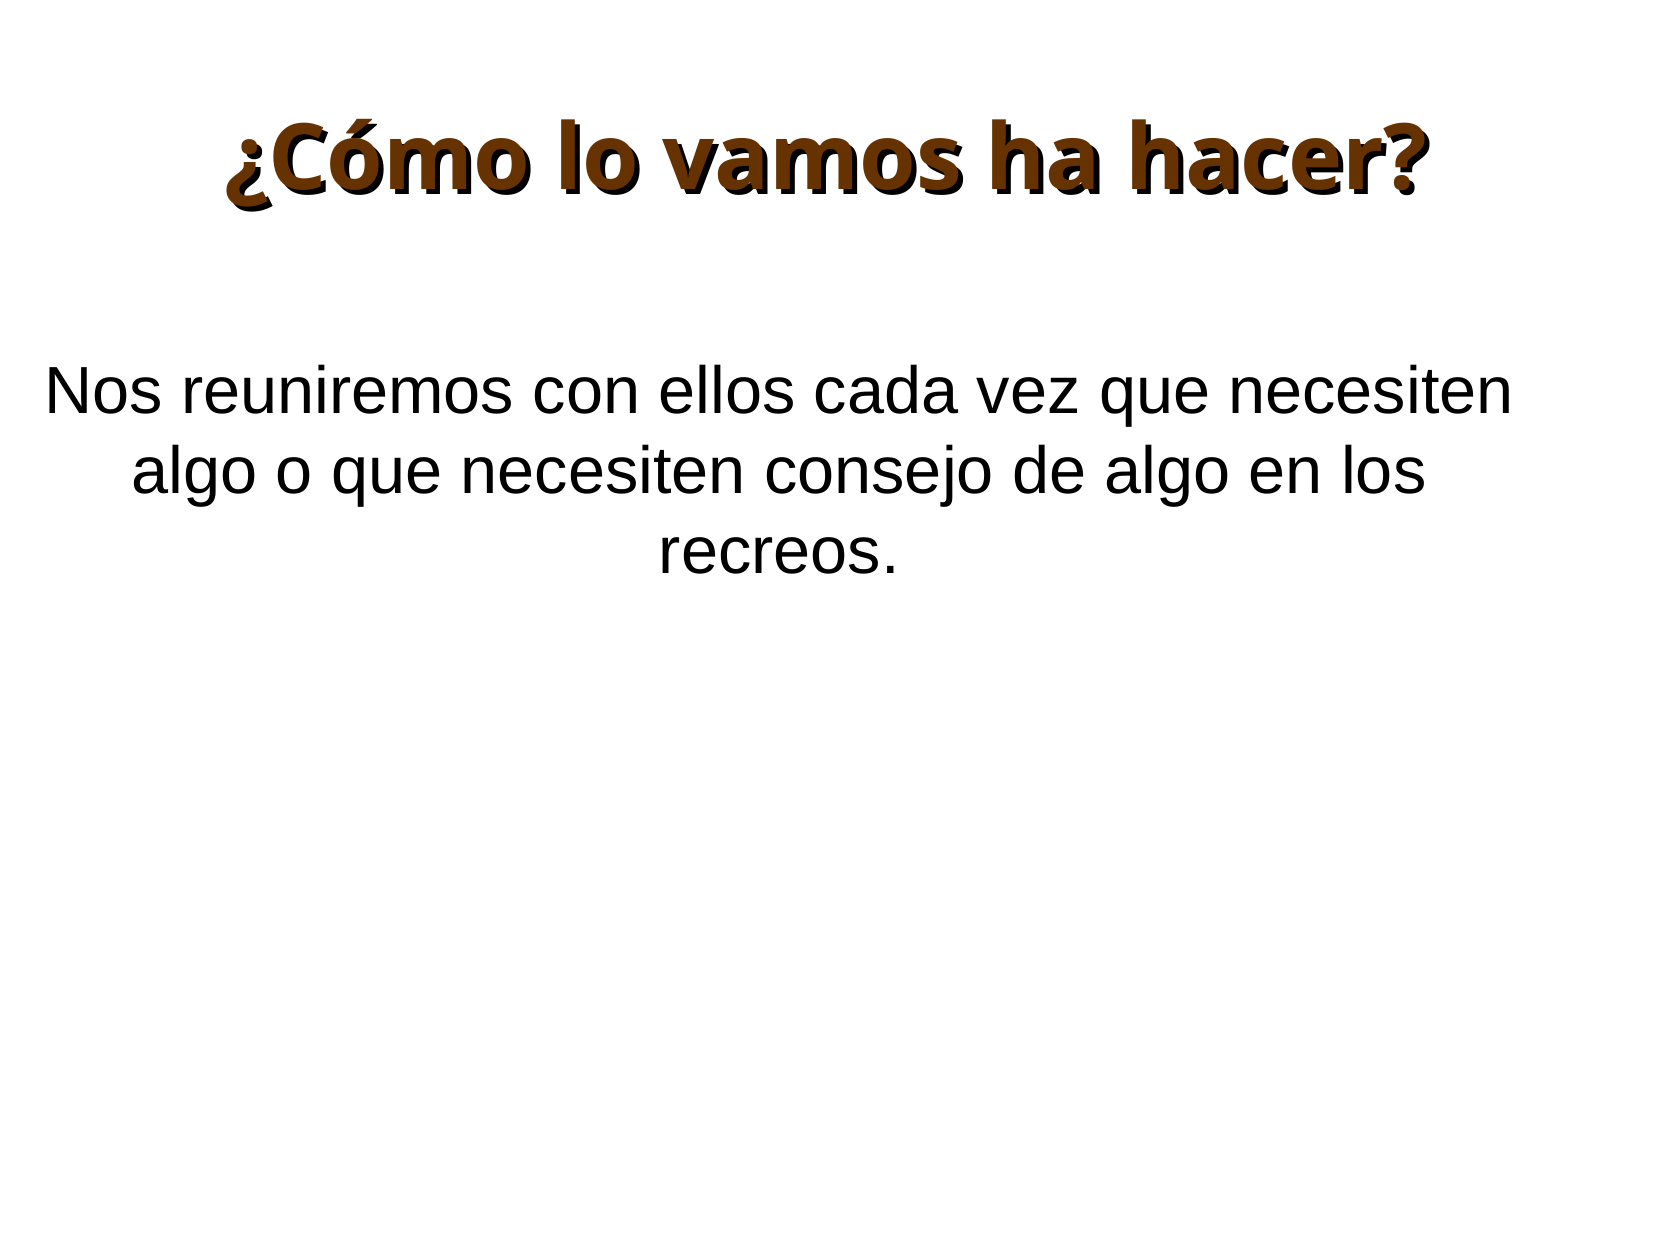

# ¿Cómo lo vamos ha hacer?
Nos reuniremos con ellos cada vez que necesiten algo o que necesiten consejo de algo en los recreos.